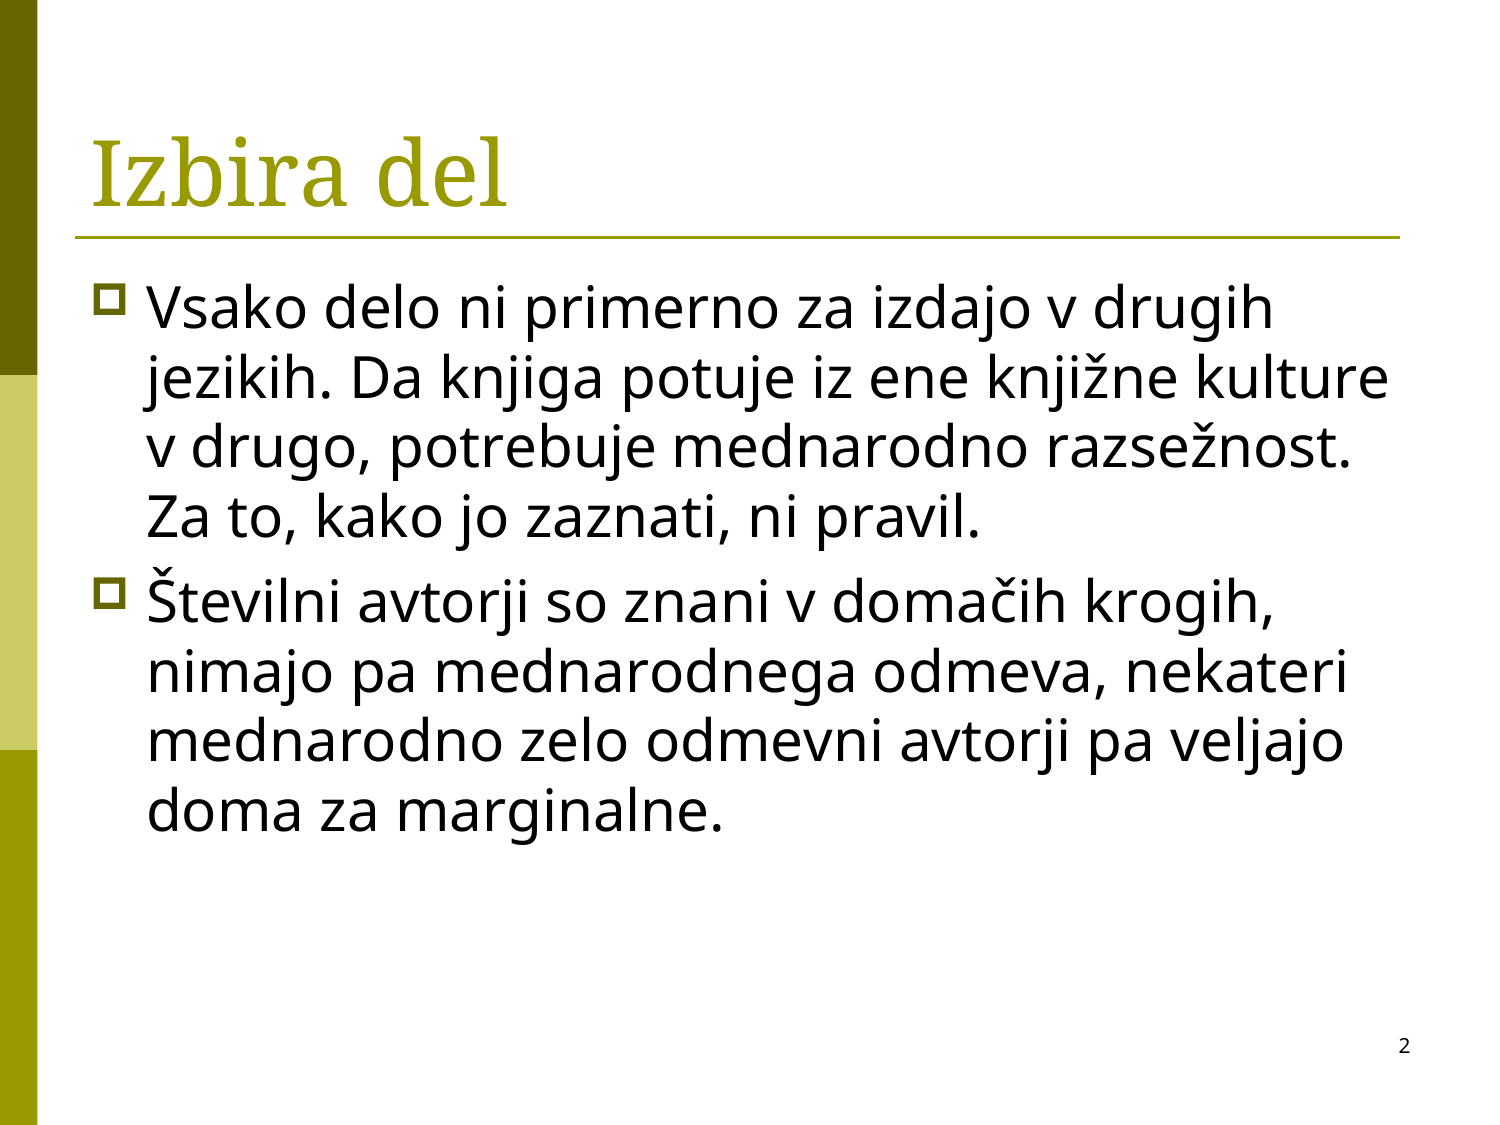

# Izbira del
Vsako delo ni primerno za izdajo v drugih jezikih. Da knjiga potuje iz ene knjižne kulture v drugo, potrebuje mednarodno razsežnost. Za to, kako jo zaznati, ni pravil.
Številni avtorji so znani v domačih krogih, nimajo pa mednarodnega odmeva, nekateri mednarodno zelo odmevni avtorji pa veljajo doma za marginalne.